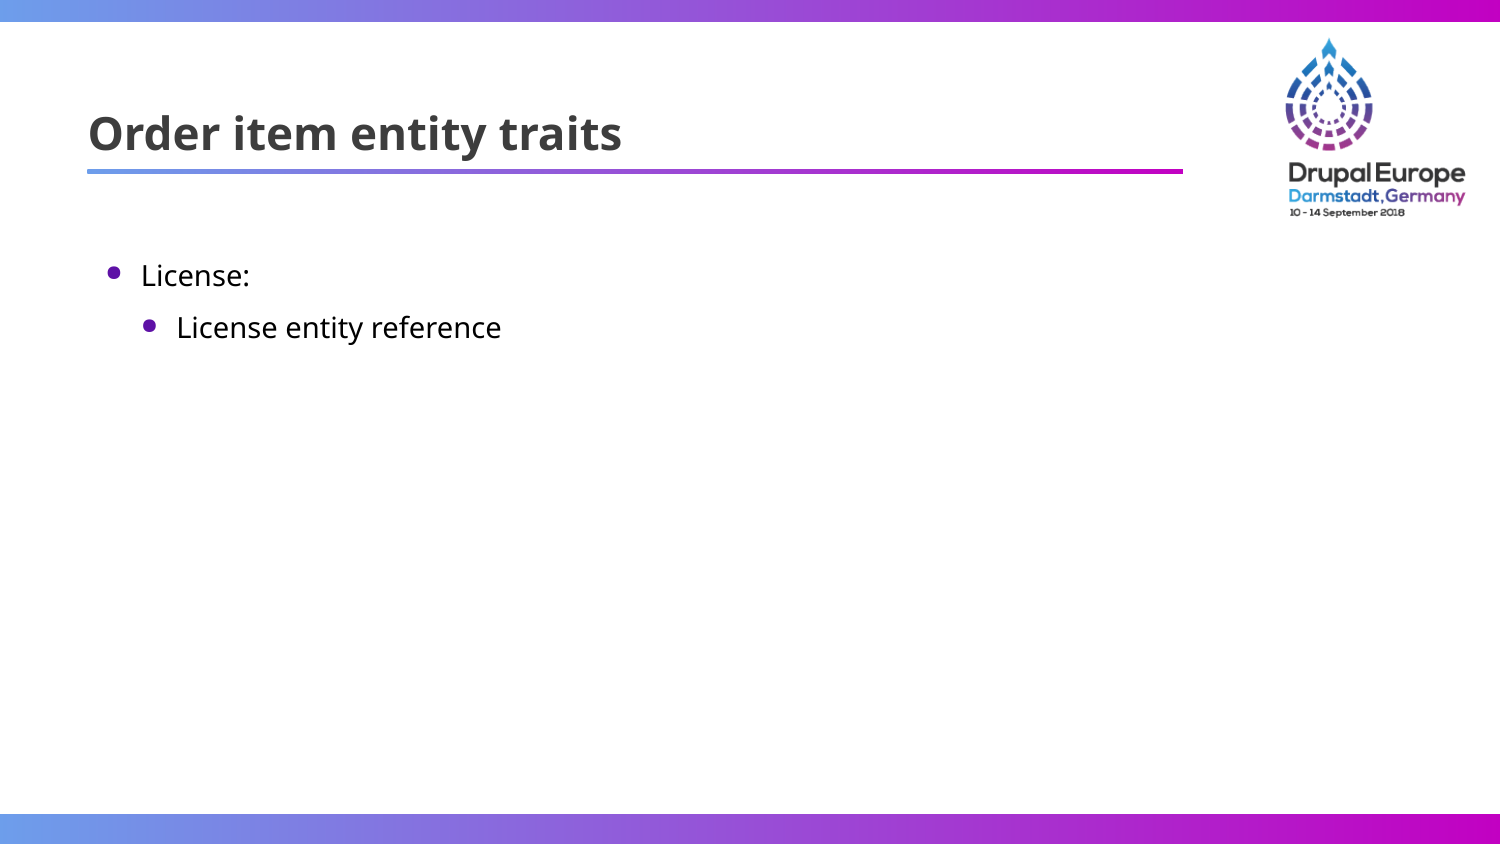

Order item entity traits
License:
License entity reference